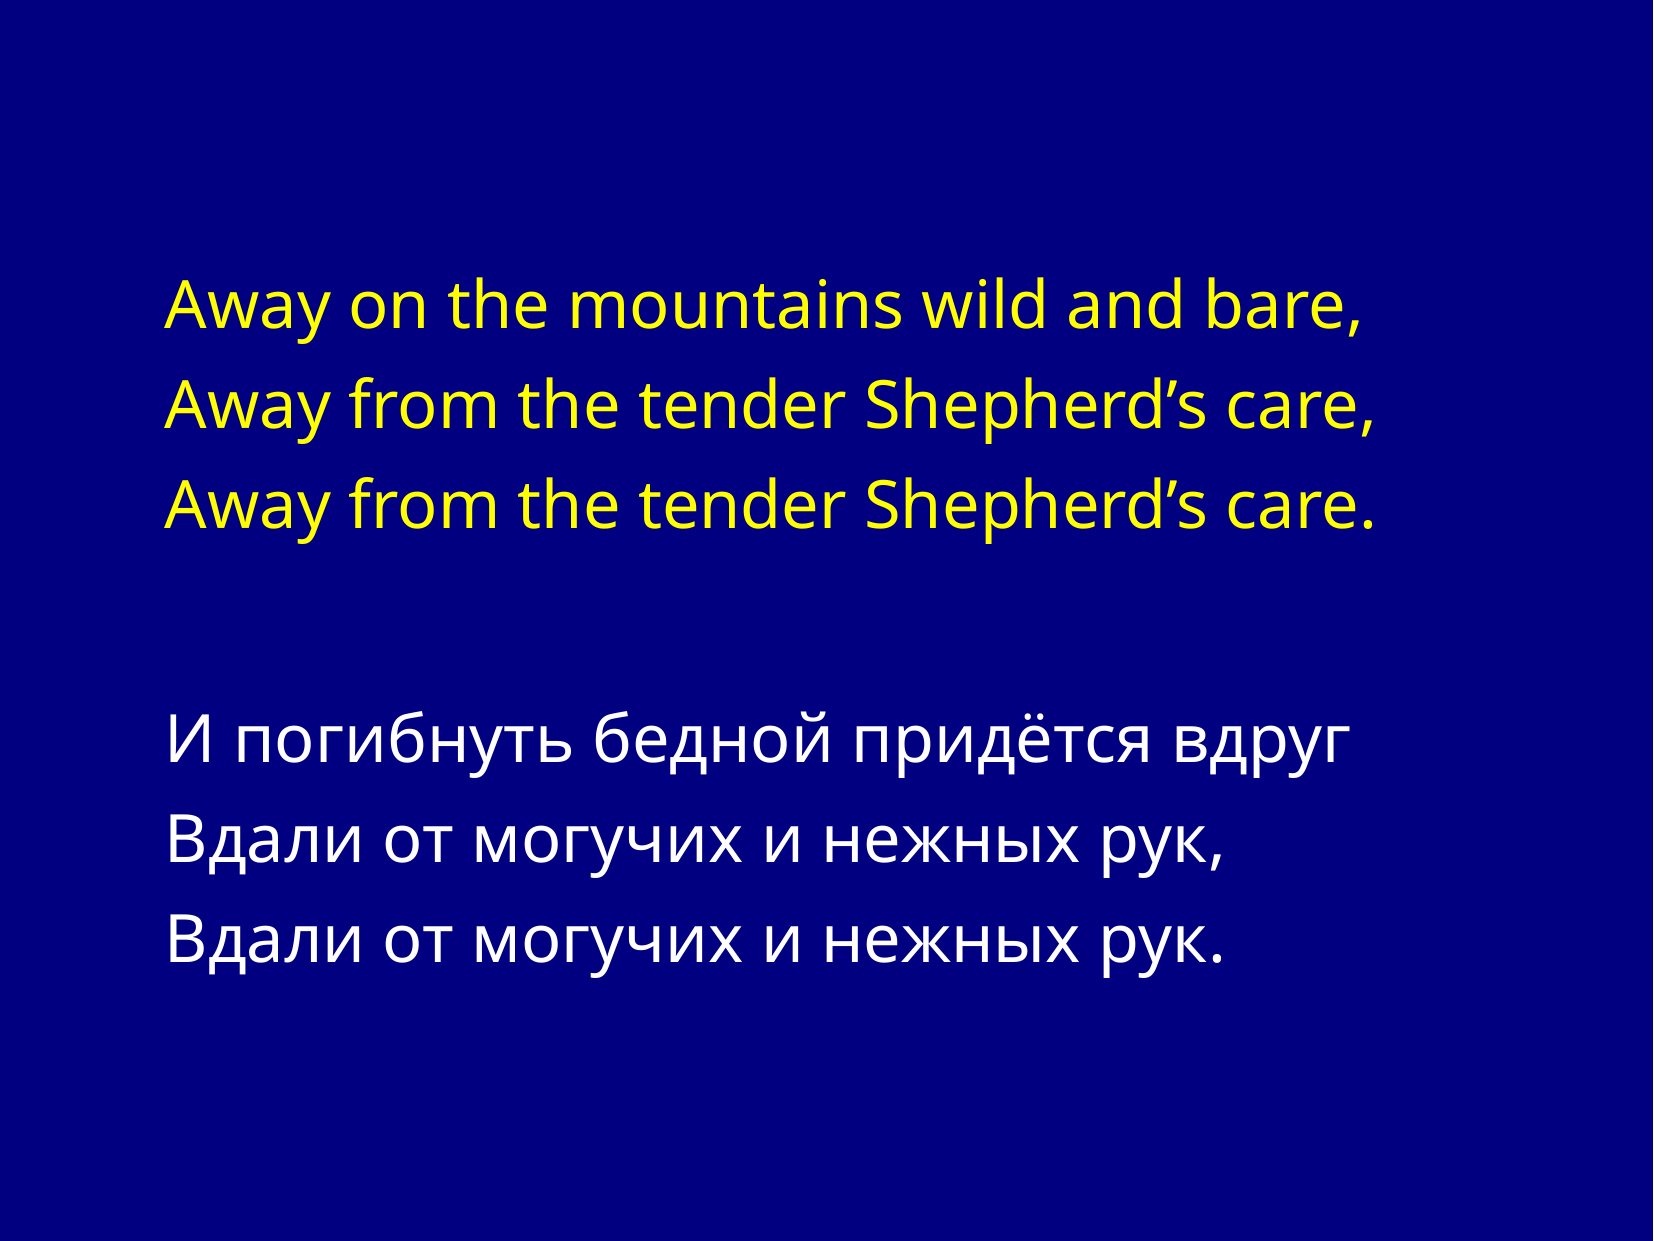

Away on the mountains wild and bare,
	Away from the tender Shepherd’s care,
	Away from the tender Shepherd’s care.
	И погибнуть бедной придётся вдруг
	Вдали от могучих и нежных рук,
	Вдали от могучих и нежных рук.